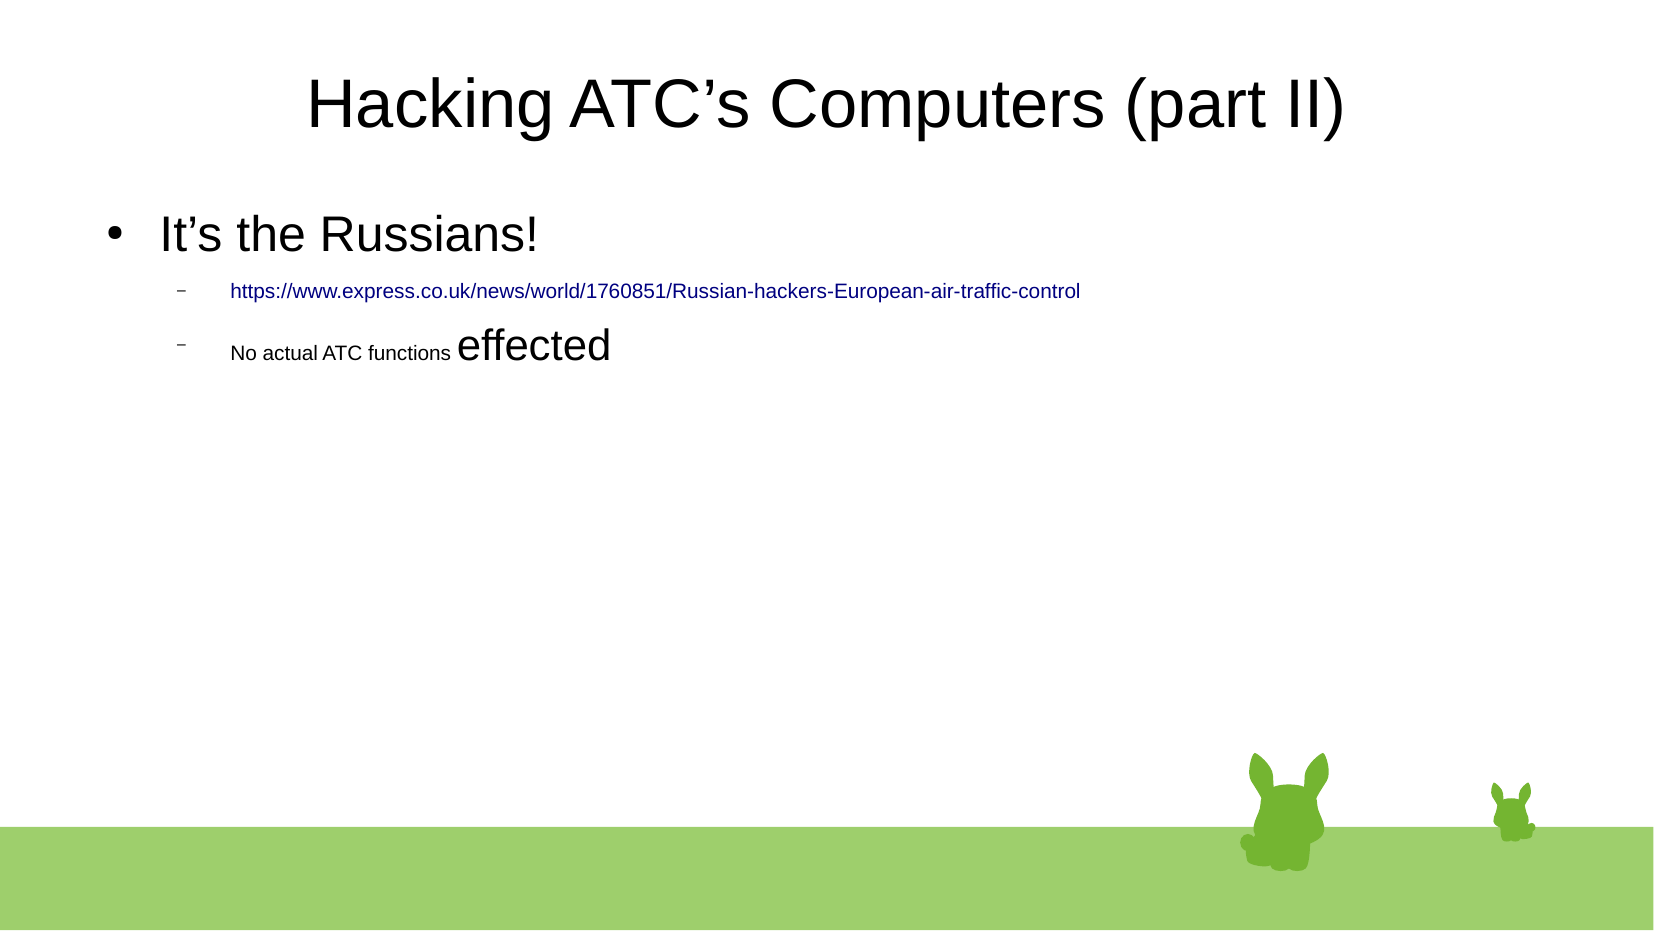

# Hacking ATC’s Computers (part II)
It’s the Russians!
https://www.express.co.uk/news/world/1760851/Russian-hackers-European-air-traffic-control
No actual ATC functions effected